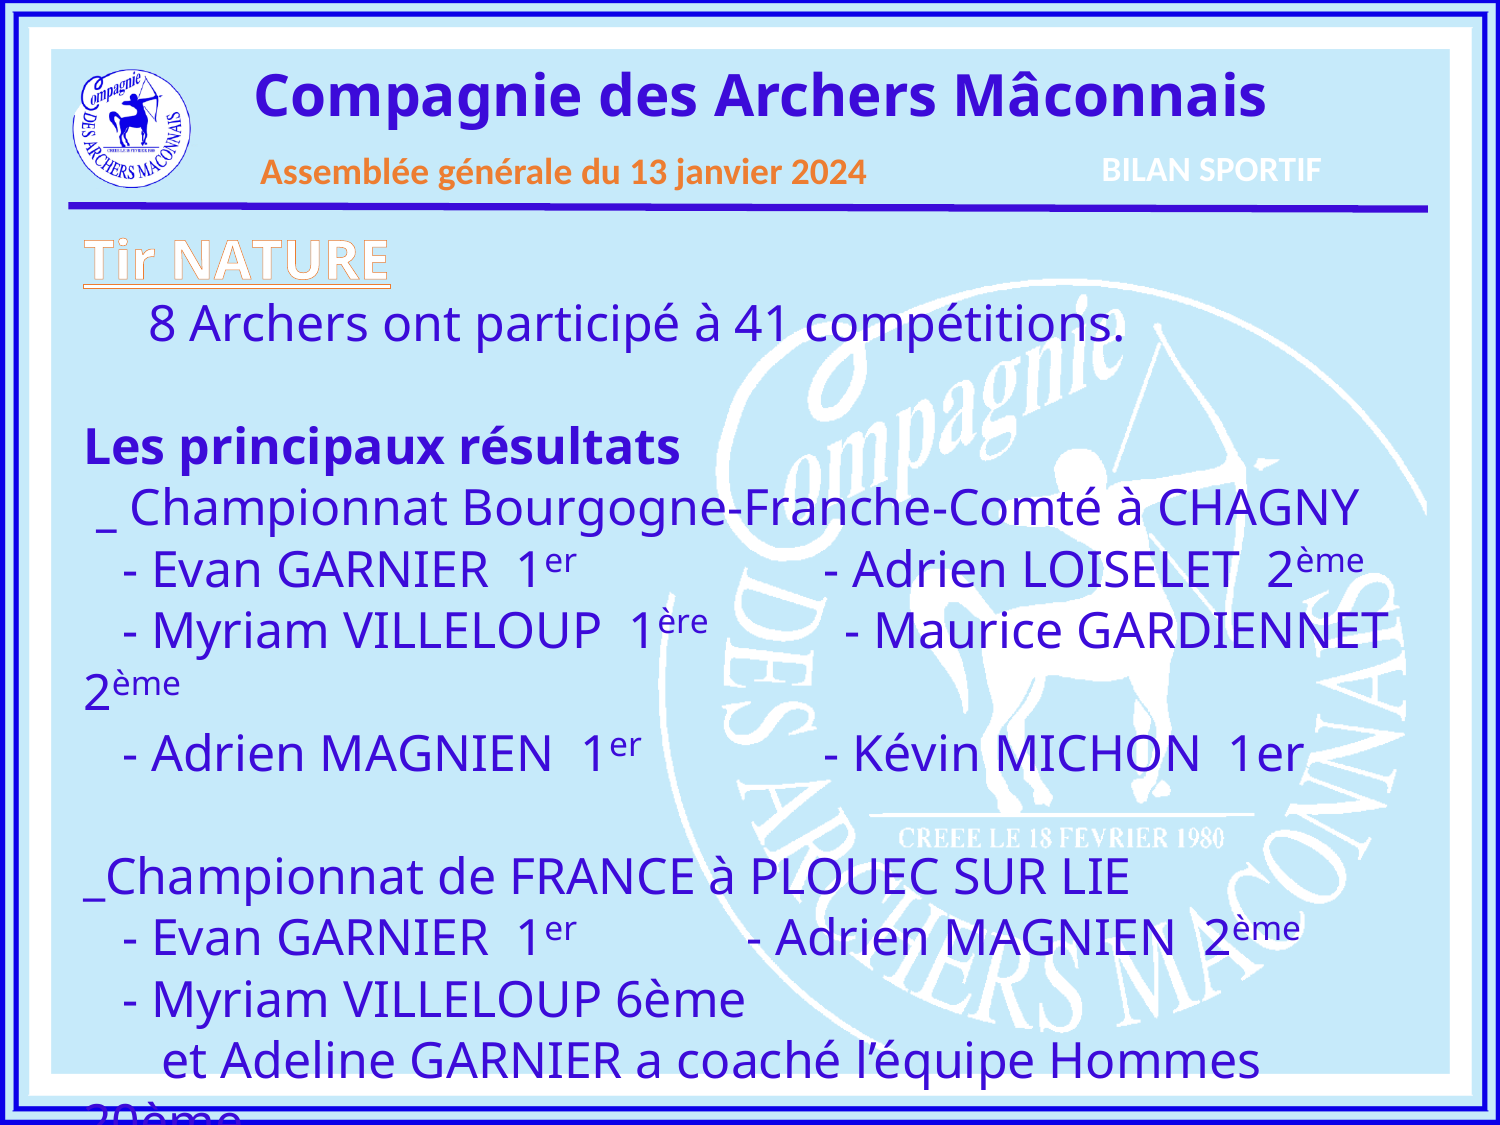

# Compagnie des Archers Mâconnais
 Assemblée générale du 13 janvier 2024
BILAN SPORTIF
Tir NATURE
 8 Archers ont participé à 41 compétitions.
Les principaux résultats
 _ Championnat Bourgogne-Franche-Comté à CHAGNY
 - Evan GARNIER 1er - Adrien LOISELET 2ème
 - Myriam VILLELOUP 1ère - Maurice GARDIENNET 2ème
 - Adrien MAGNIEN 1er - Kévin MICHON 1er
_Championnat de FRANCE à PLOUEC SUR LIE
 - Evan GARNIER 1er - Adrien MAGNIEN 2ème
 - Myriam VILLELOUP 6ème
 et Adeline GARNIER a coaché l’équipe Hommes 20ème
 (Evan GARNIER, Adrien MAGNIEN et Mickaël NEVERS)